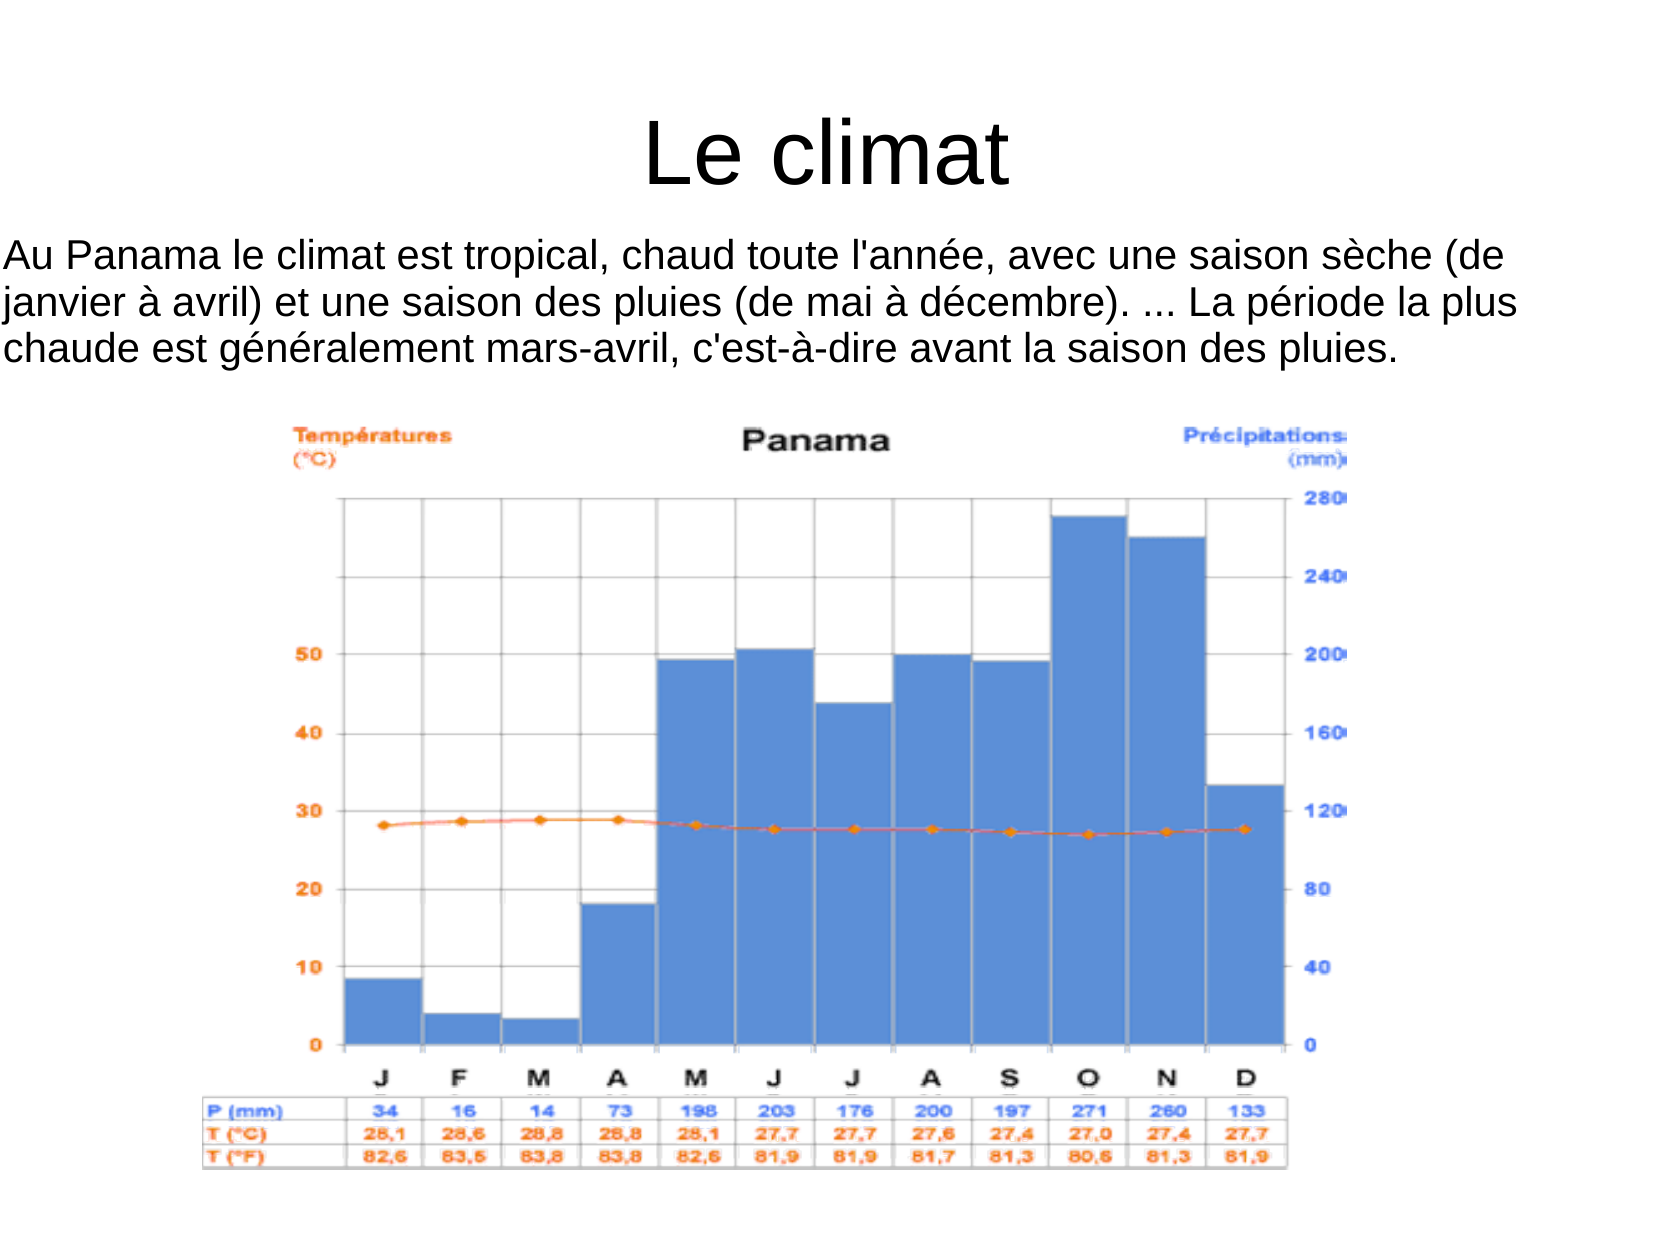

# Le climat
Au Panama le climat est tropical, chaud toute l'année, avec une saison sèche (de janvier à avril) et une saison des pluies (de mai à décembre). ... La période la plus chaude est généralement mars-avril, c'est-à-dire avant la saison des pluies.